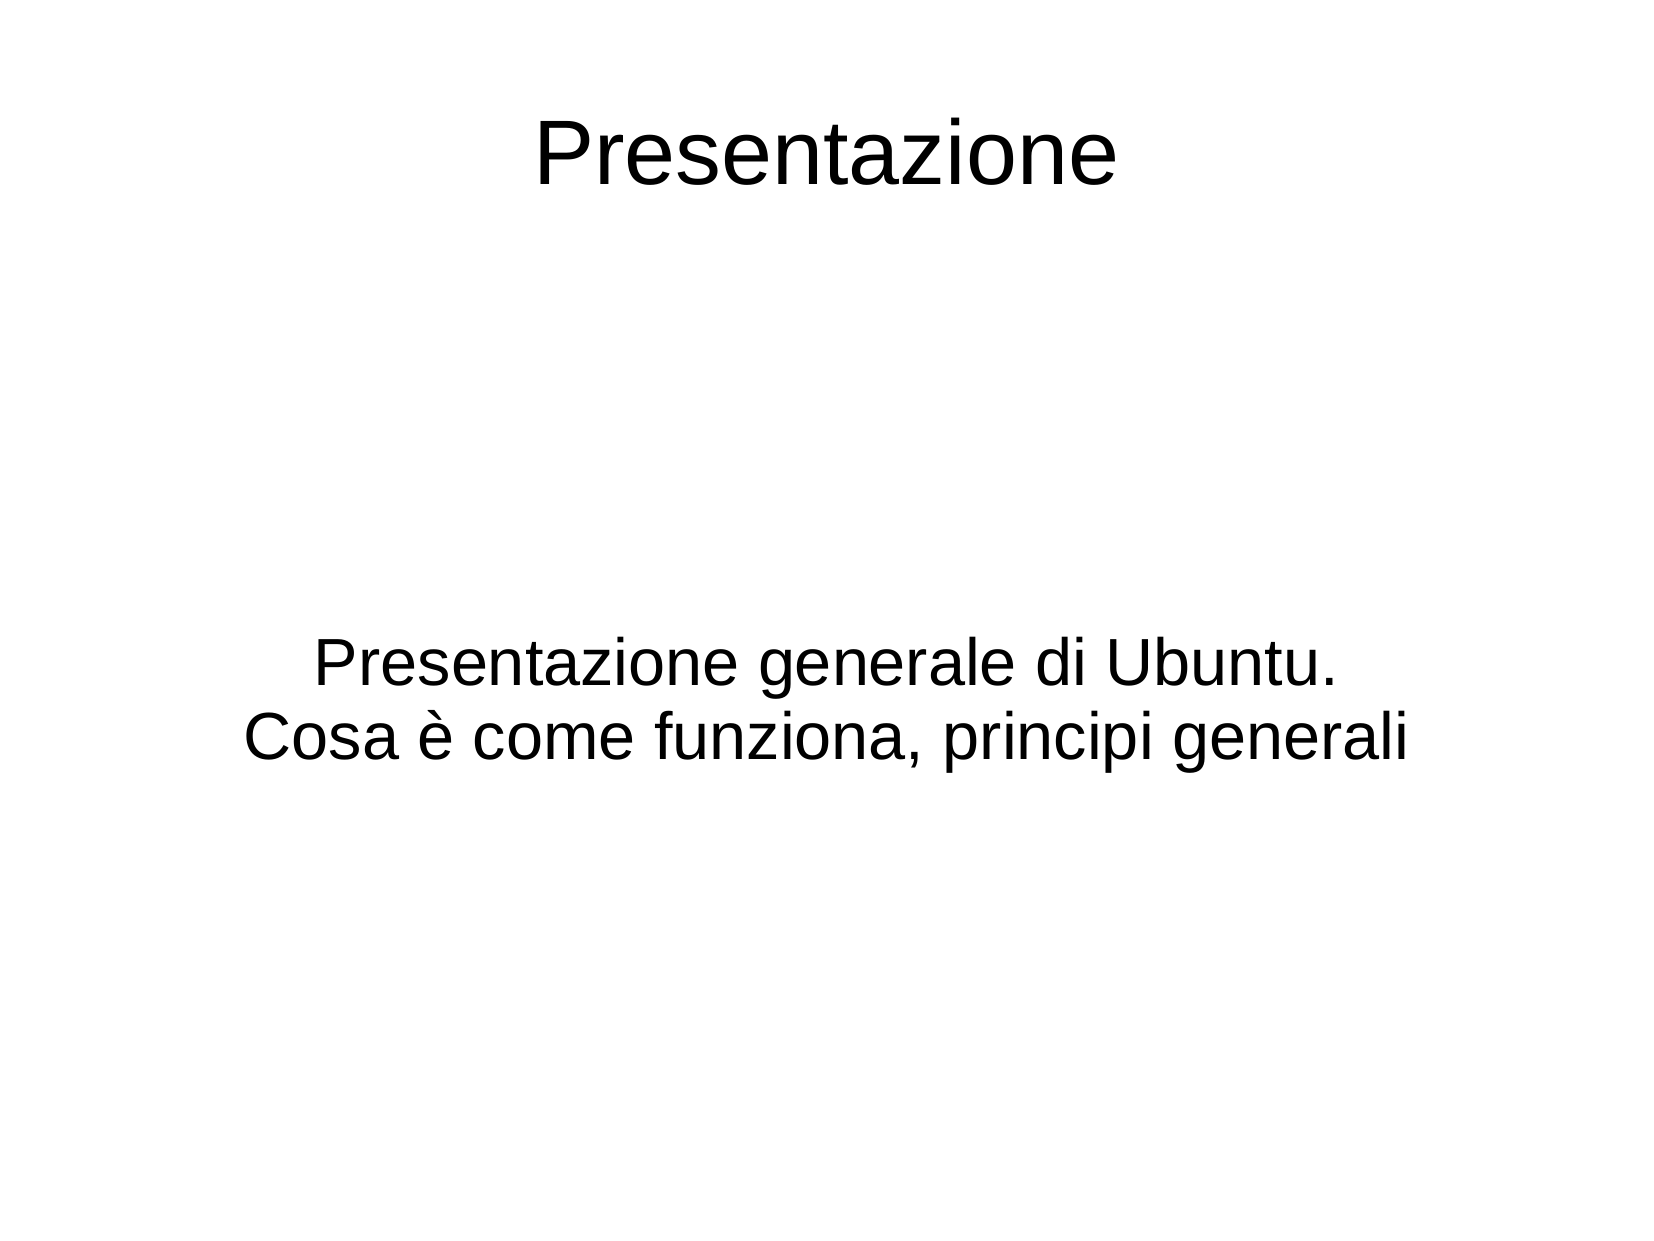

# Presentazione
Presentazione generale di Ubuntu.
Cosa è come funziona, principi generali